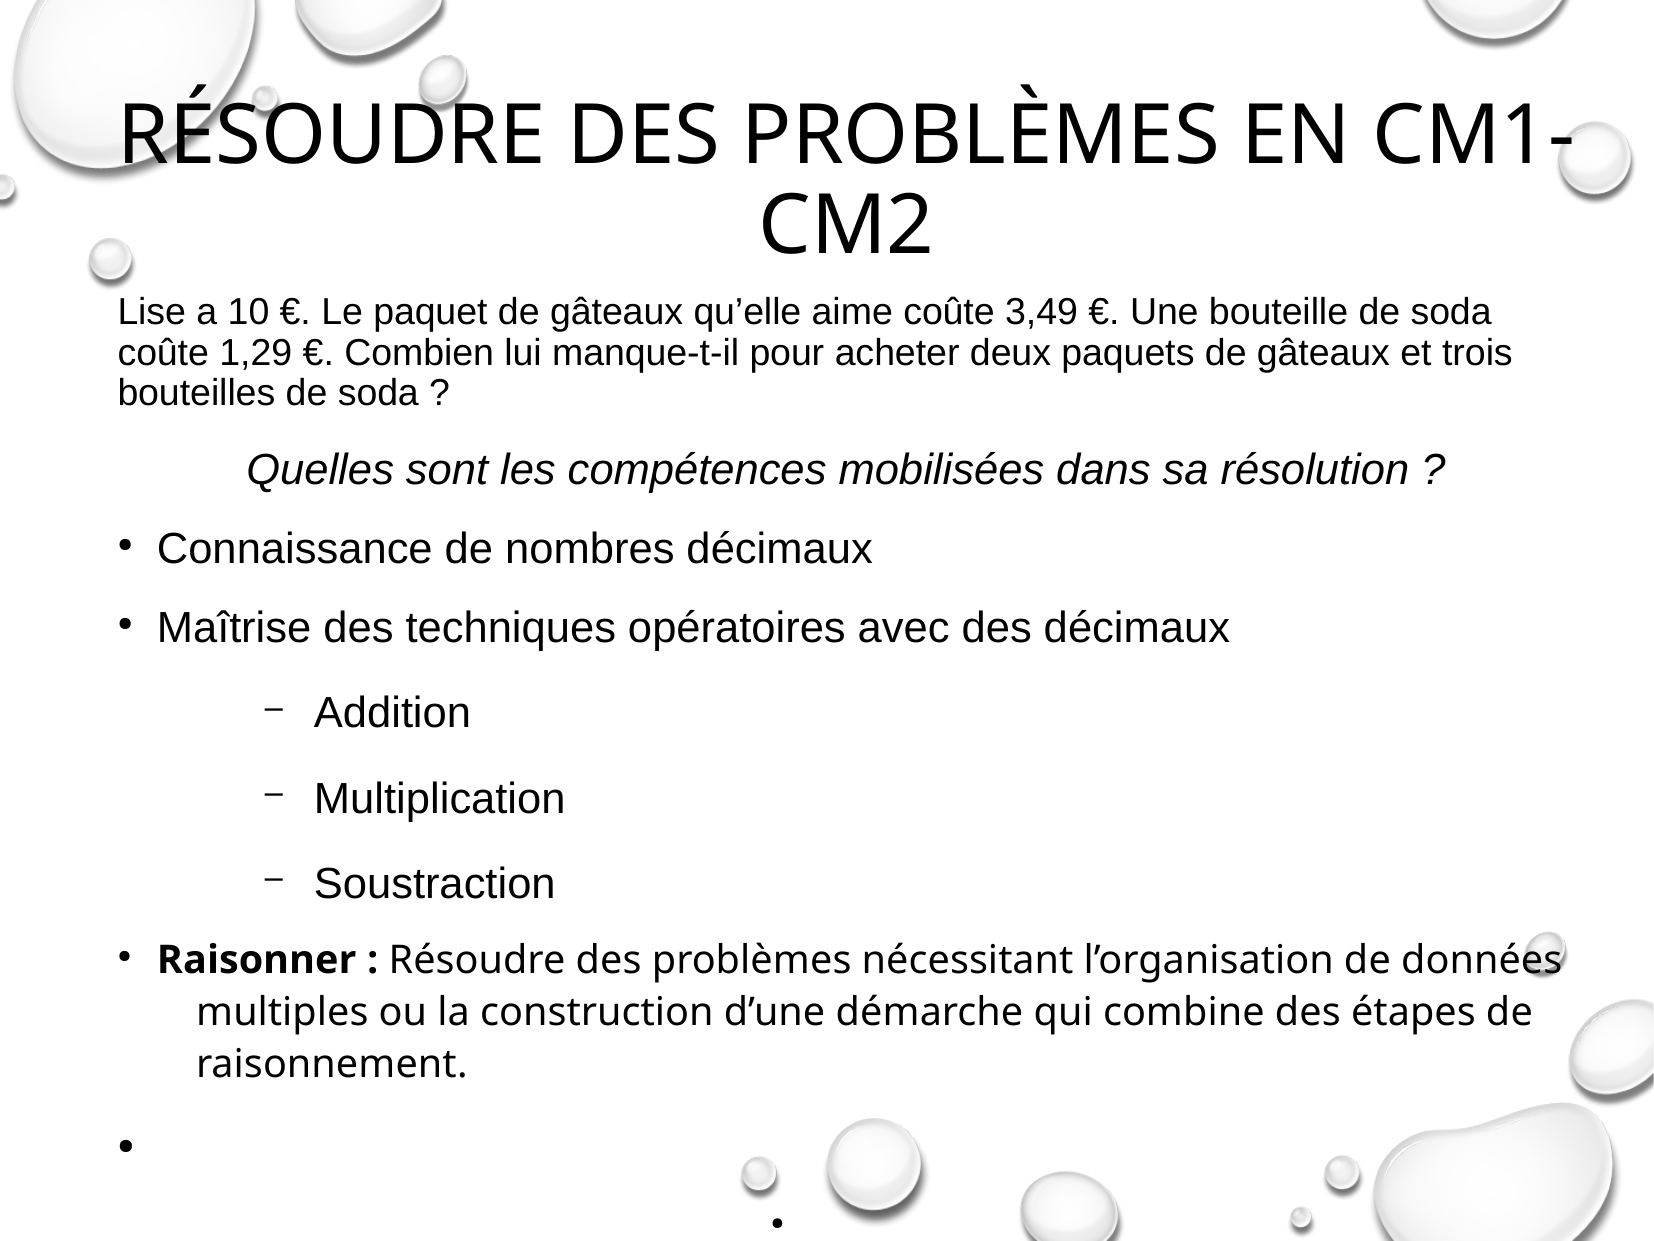

# Résoudre des problèmes en CM1-CM2
Lise a 10 €. Le paquet de gâteaux qu’elle aime coûte 3,49 €. Une bouteille de soda coûte 1,29 €. Combien lui manque-t-il pour acheter deux paquets de gâteaux et trois bouteilles de soda ?
Quelles sont les compétences mobilisées dans sa résolution ?
Connaissance de nombres décimaux
Maîtrise des techniques opératoires avec des décimaux
Addition
Multiplication
Soustraction
Raisonner : Résoudre des problèmes nécessitant l’organisation de données multiples ou la construction d’une démarche qui combine des étapes de raisonnement.